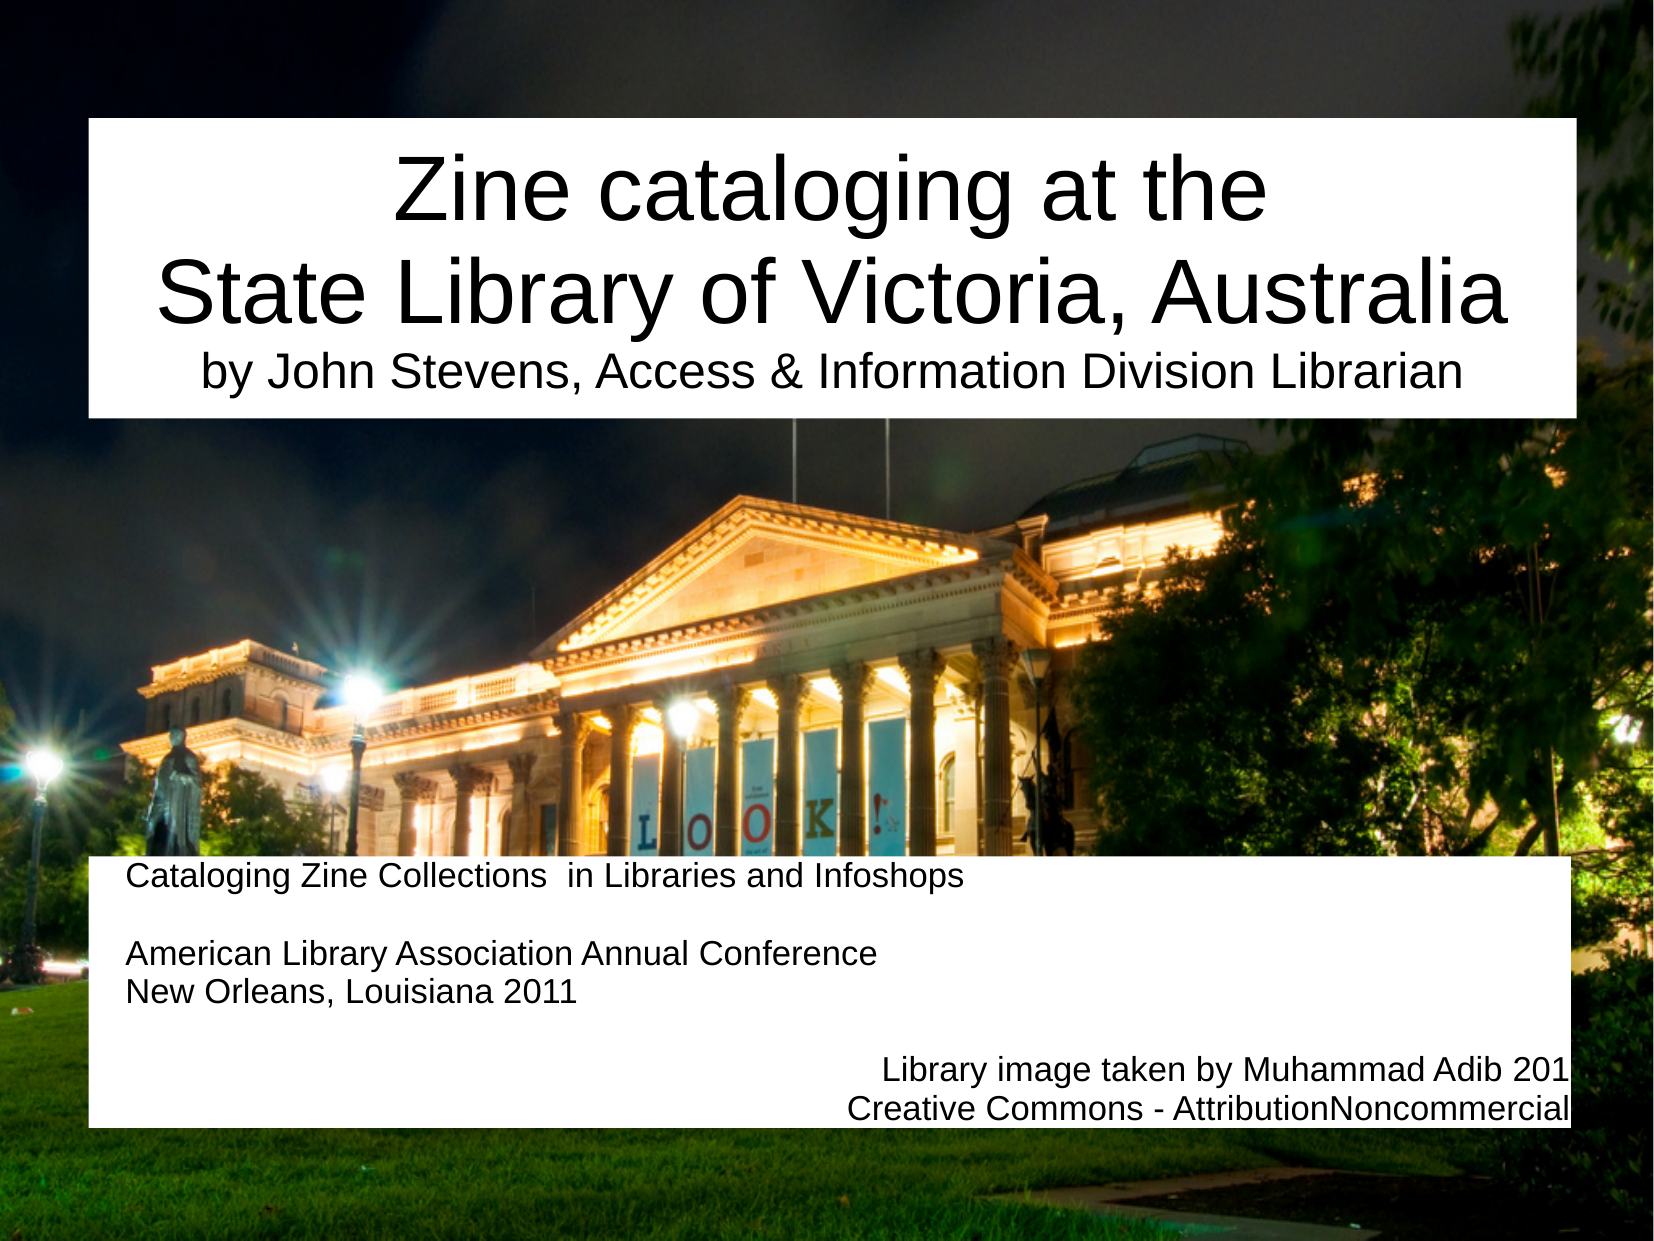

# Zine cataloging at the State Library of Victoria, Australia by John Stevens, Access & Information Division Librarian
Cataloging Zine Collections in Libraries and Infoshops
American Library Association Annual Conference
New Orleans, Louisiana 2011
Library image taken by Muhammad Adib 201
Creative Commons - AttributionNoncommercial